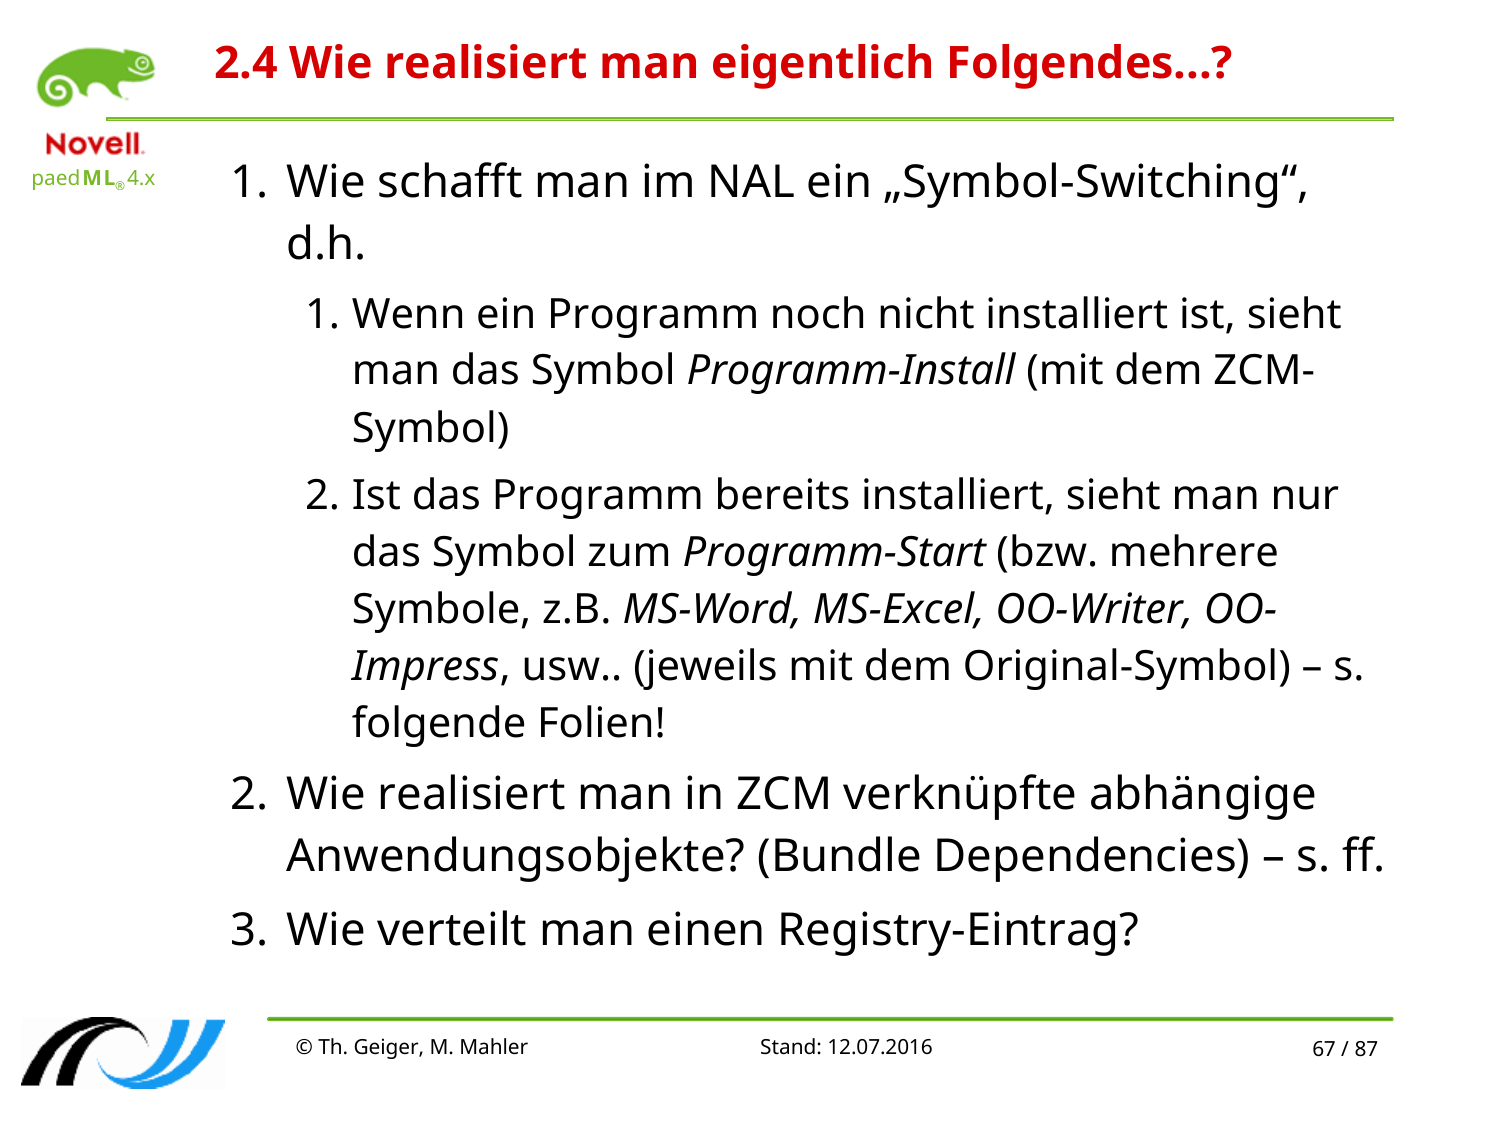

# 2.4 Wie realisiert man eigentlich Folgendes...?
Wie schafft man im NAL ein „Symbol-Switching“, d.h.
Wenn ein Programm noch nicht installiert ist, sieht man das Symbol Programm-Install (mit dem ZCM-Symbol)
Ist das Programm bereits installiert, sieht man nur das Symbol zum Programm-Start (bzw. mehrere Symbole, z.B. MS-Word, MS-Excel, OO-Writer, OO-Impress, usw.. (jeweils mit dem Original-Symbol) – s. folgende Folien!
Wie realisiert man in ZCM verknüpfte abhängige Anwendungsobjekte? (Bundle Dependencies) – s. ff.
Wie verteilt man einen Registry-Eintrag?
© Th. Geiger, M. Mahler
12.07.2016
67